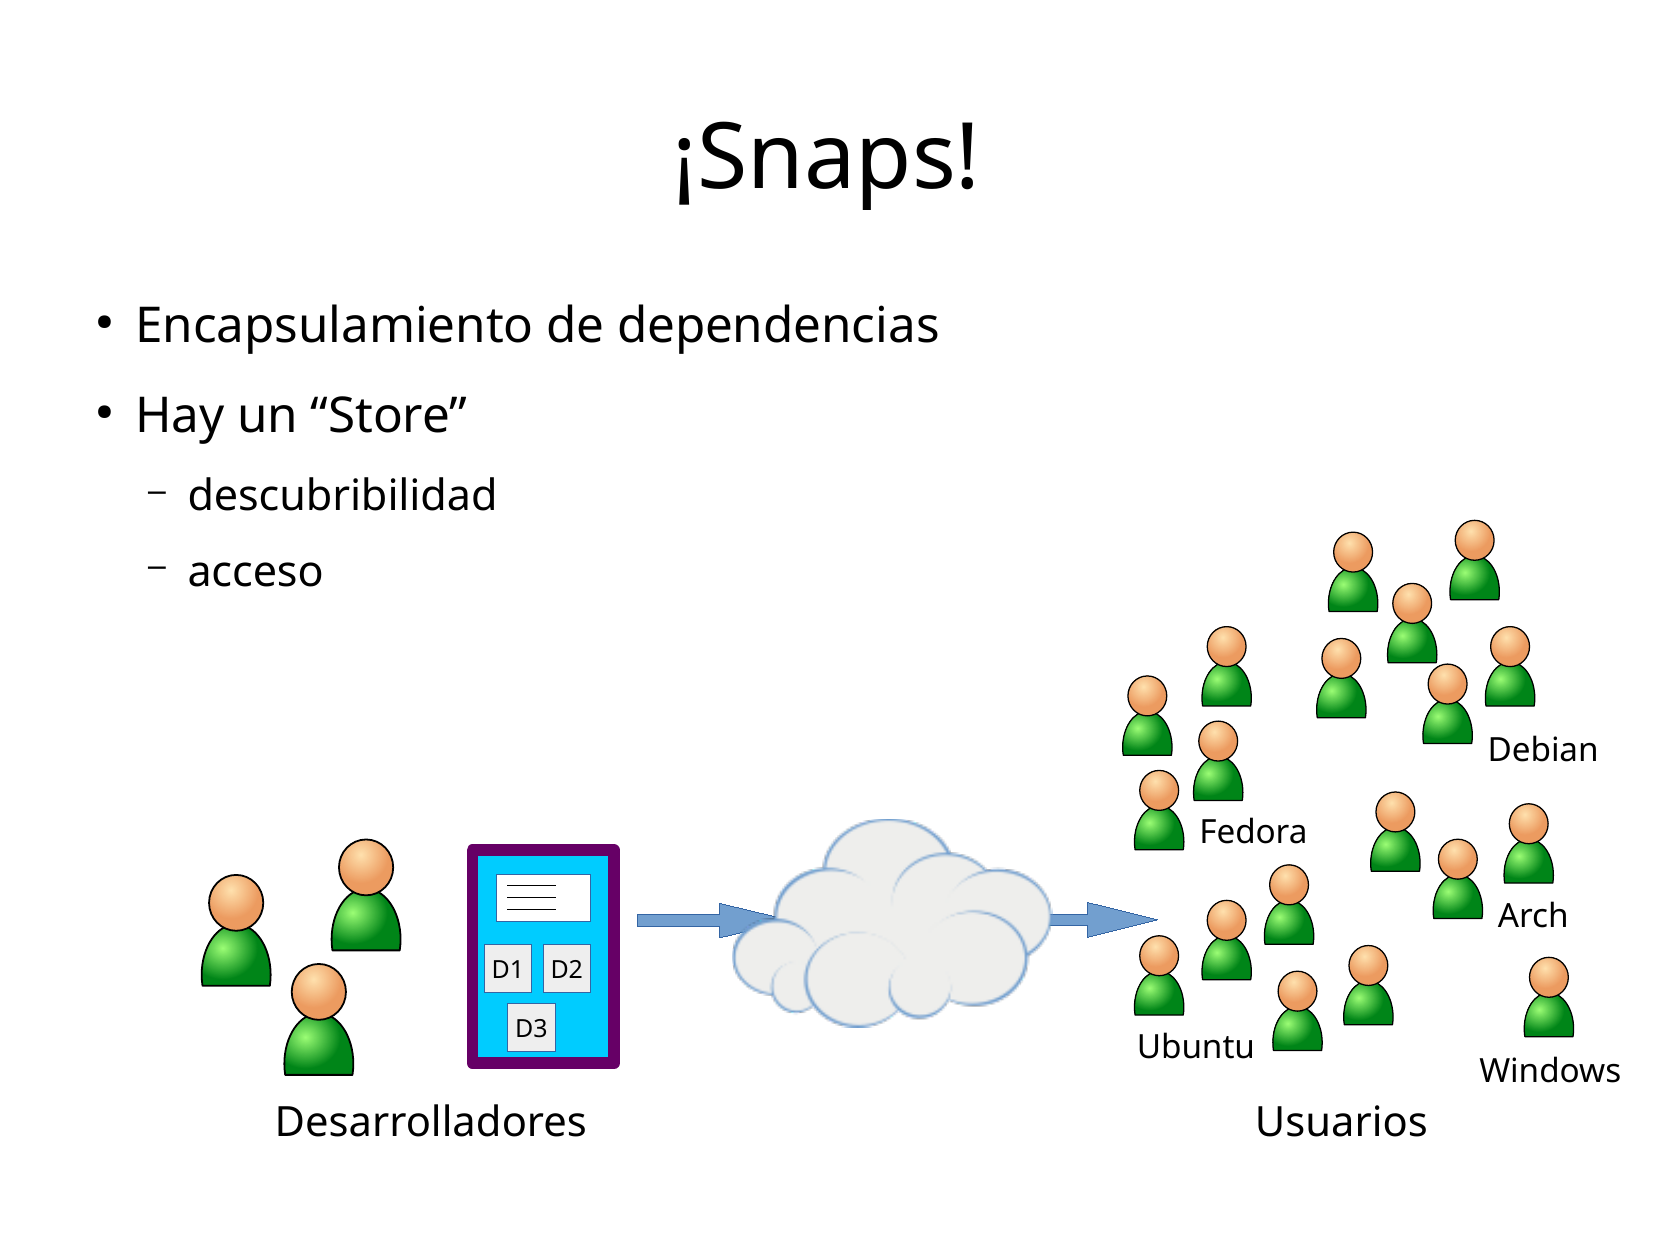

# ¡Snaps!
Encapsulamiento de dependencias
Hay un “Store”
descubribilidad
acceso
Debian
Fedora
Arch
D1
D2
D3
Ubuntu
Windows
Desarrolladores
Usuarios